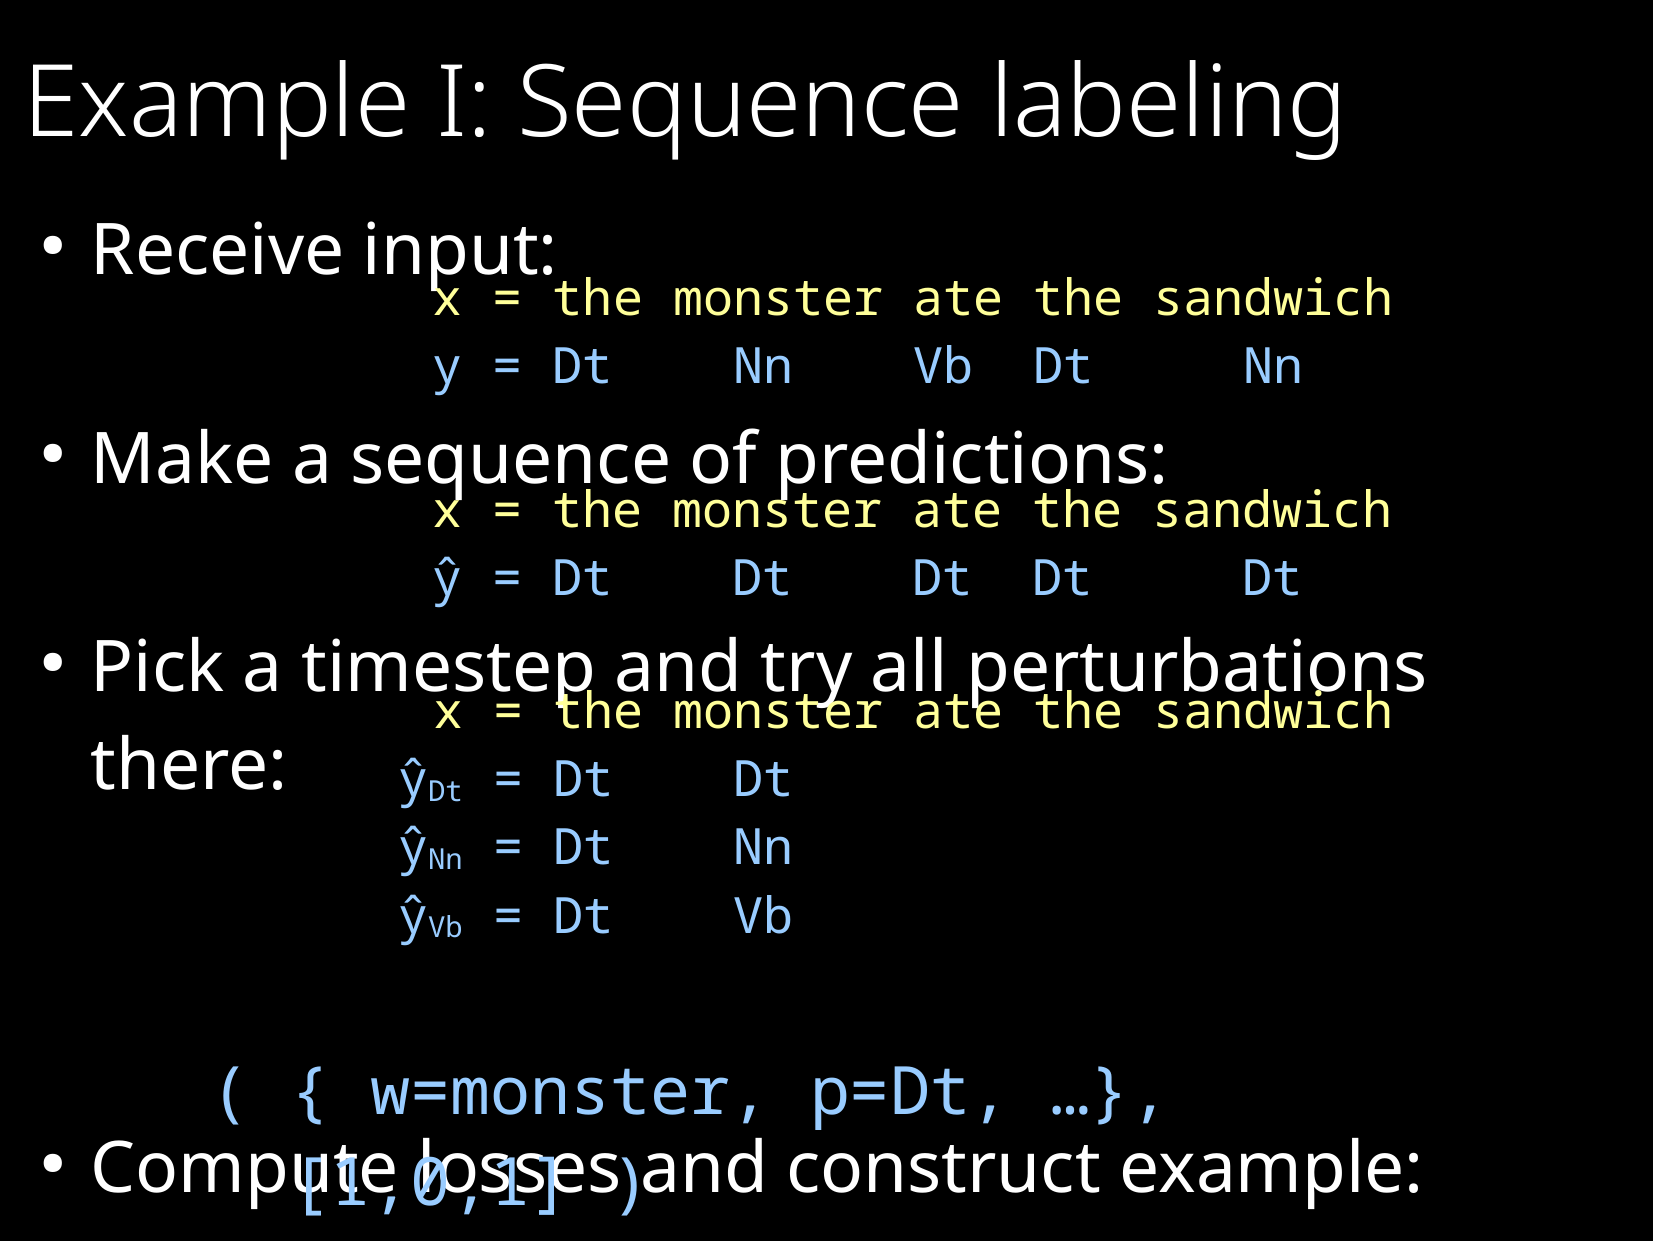

# Example I: Sequence labeling
Receive input:
Make a sequence of predictions:
Pick a timestep and try all perturbations there:
Compute losses and construct example:
x = the monster ate the sandwich
y = Dt Nn Vb Dt Nn
x = the monster ate the sandwich
ŷ = Dt Dt Dt Dt Dt
 x = the monster ate the sandwich
ŷDt = Dt Dt Vb Dt Nn l=1
ŷNn = Dt Nn Vb Dt Nn l=0
ŷVb = Dt Vb Vb Dt Nn l=1
( { w=monster, p=Dt, …},
 [1,0,1] )